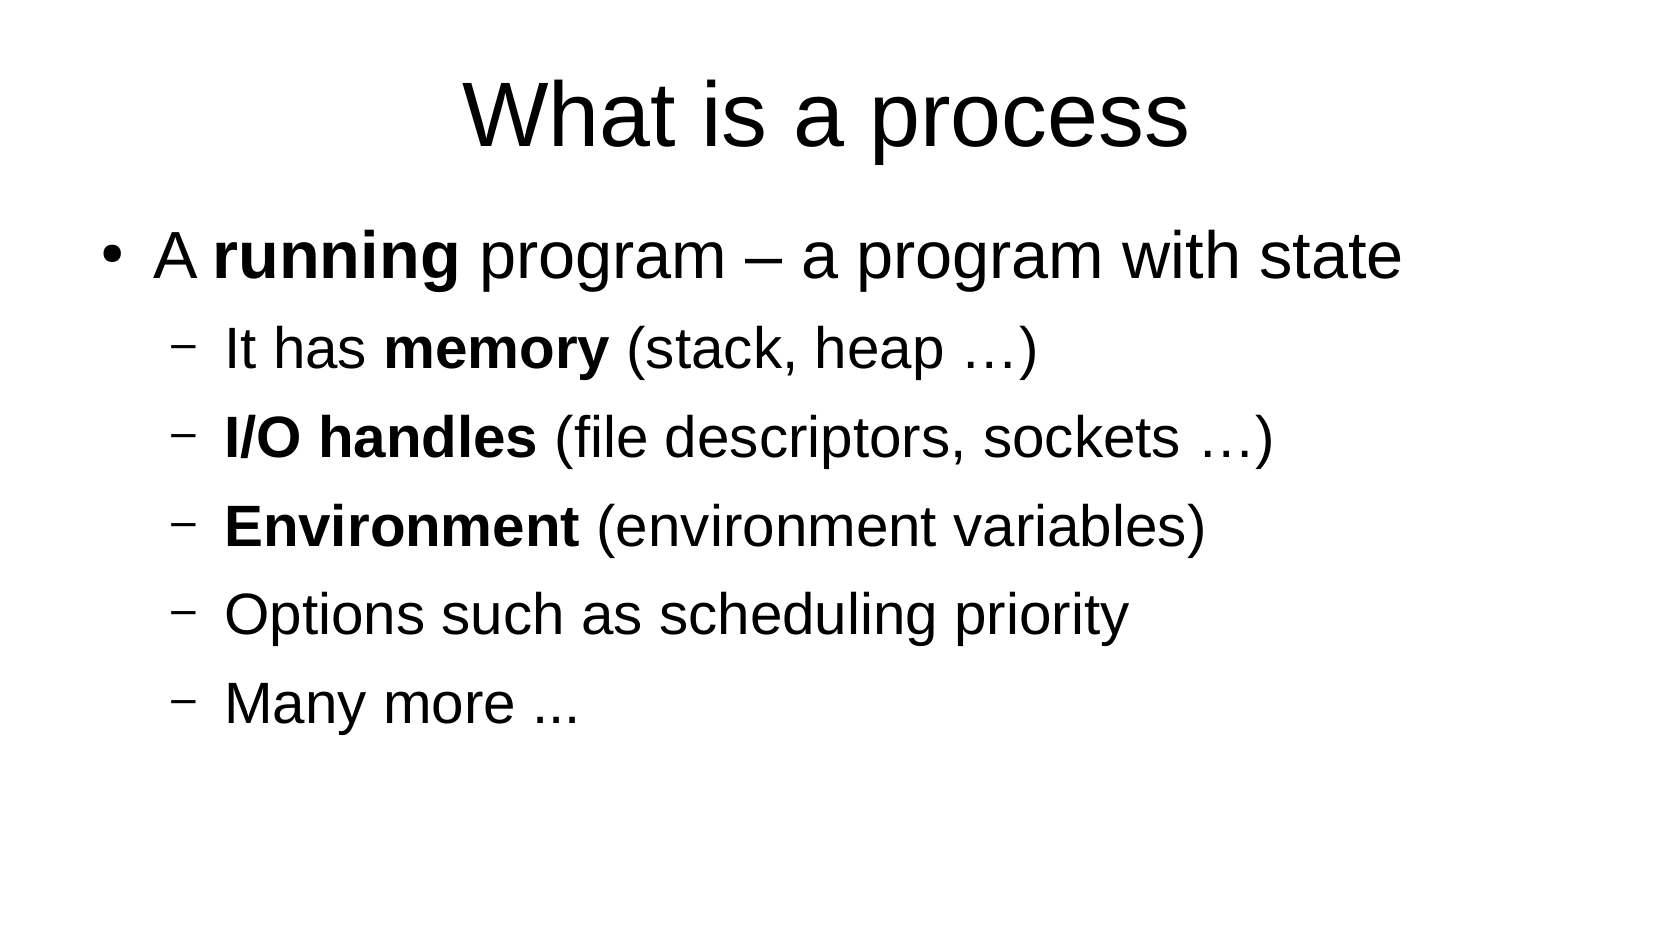

# What is a process
A running program – a program with state
It has memory (stack, heap …)
I/O handles (file descriptors, sockets …)
Environment (environment variables)
Options such as scheduling priority
Many more ...